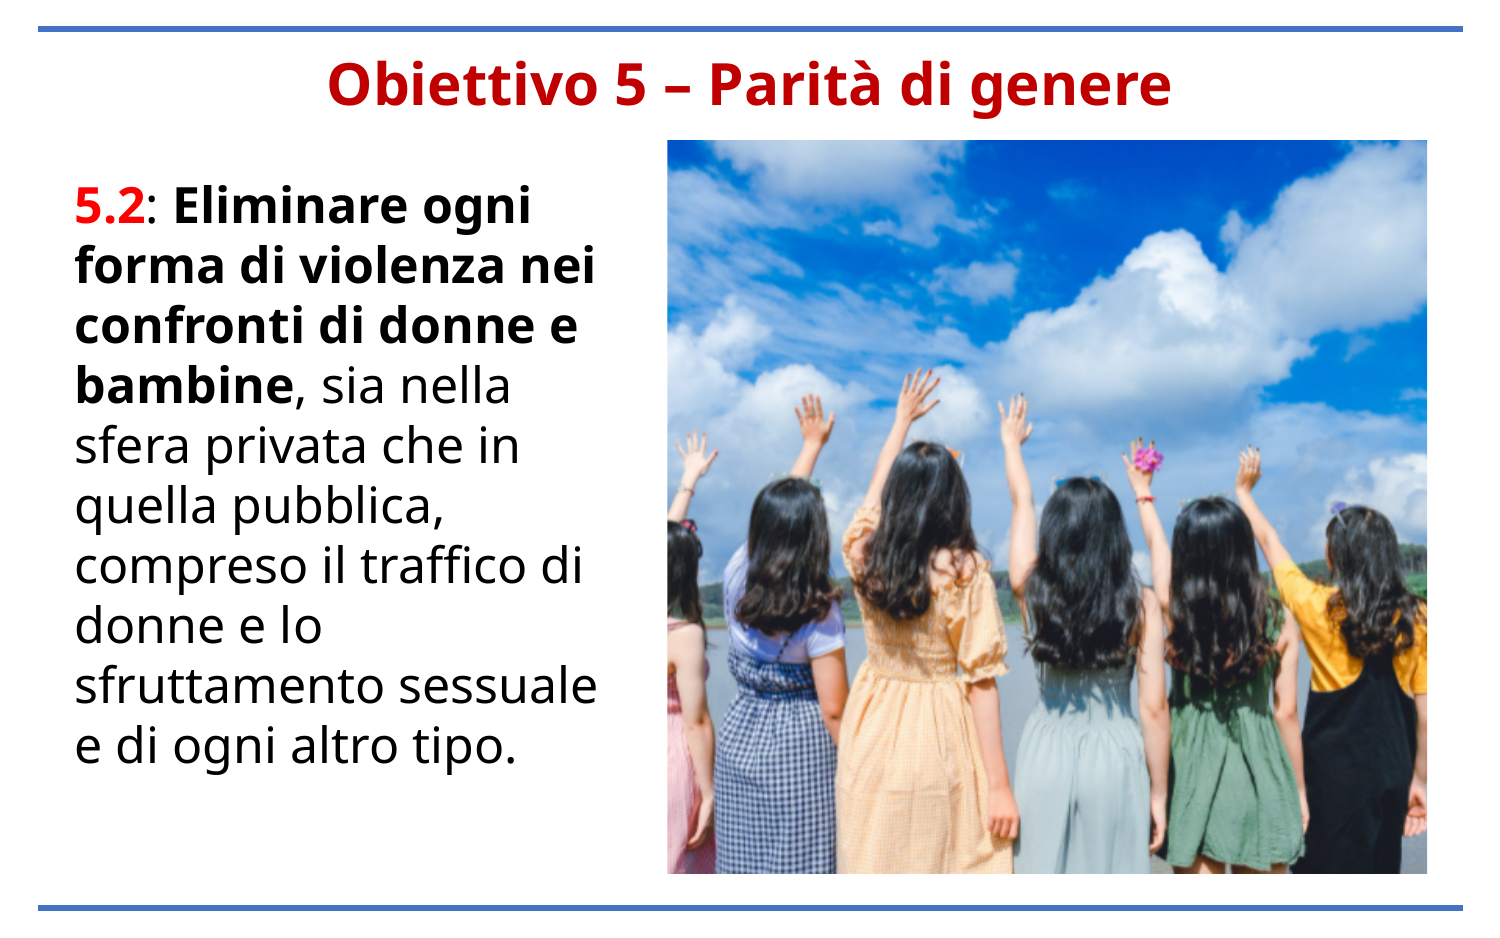

# Obiettivo 5 – Parità di genere
5.2: Eliminare ogni forma di violenza nei confronti di donne e bambine, sia nella sfera privata che in quella pubblica, compreso il traffico di donne e lo sfruttamento sessuale e di ogni altro tipo.